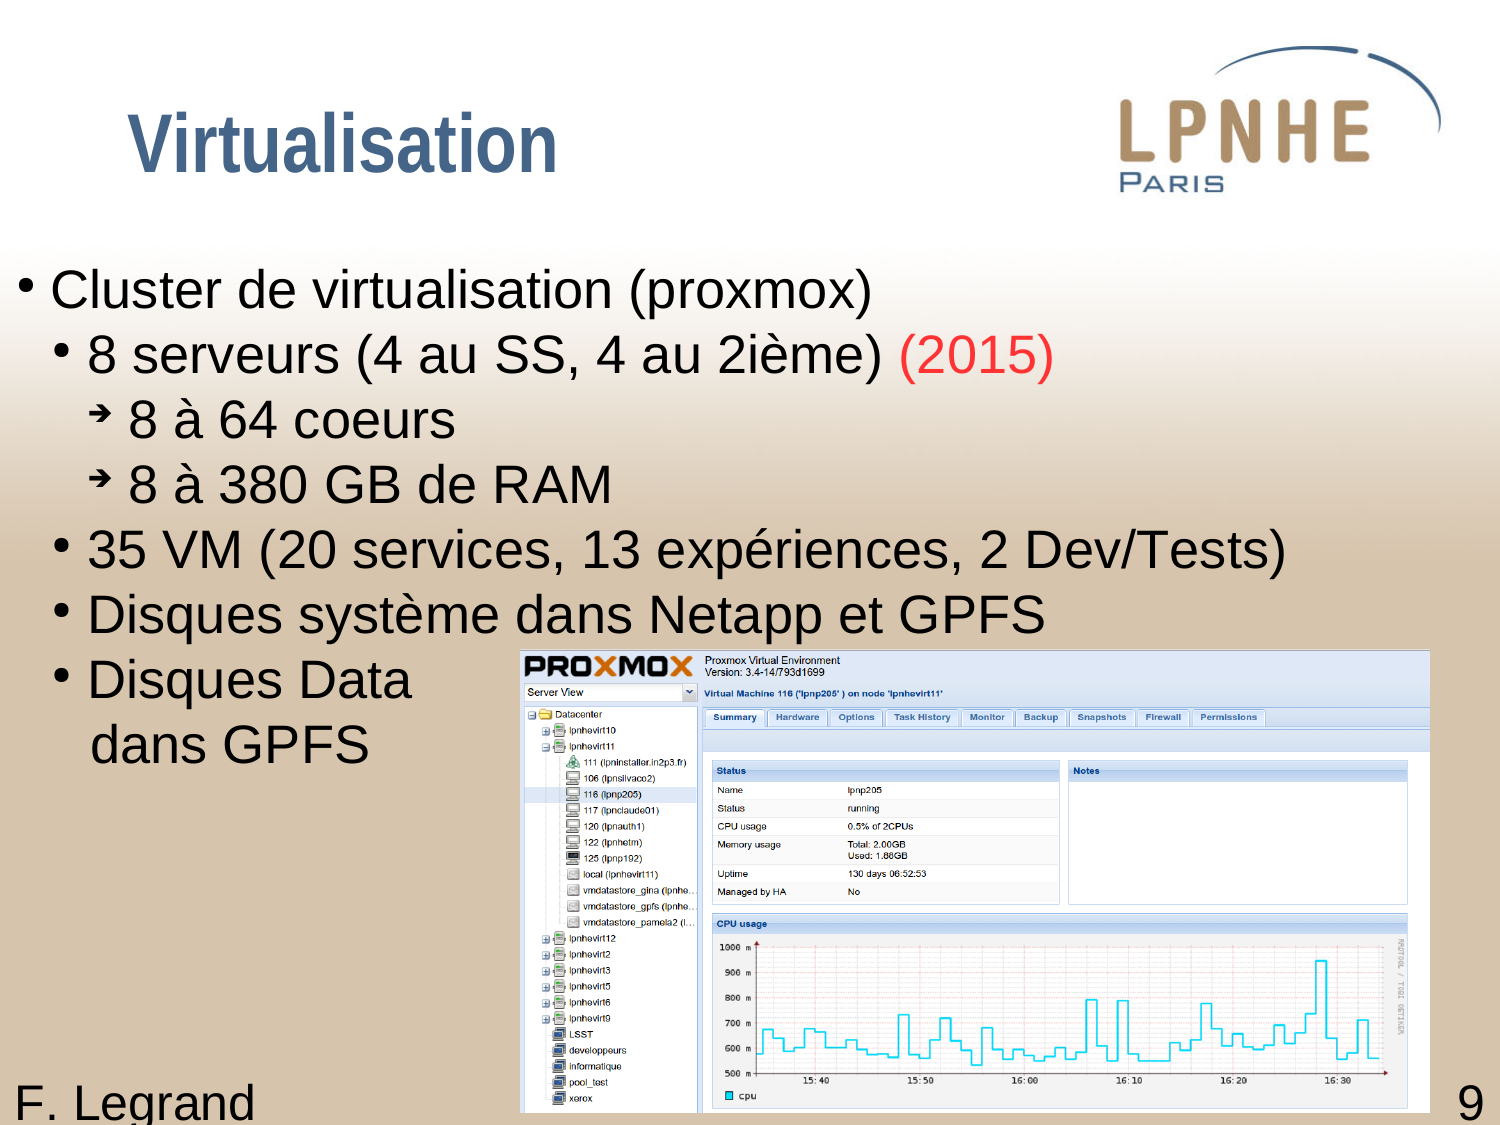

# Virtualisation
 Cluster de virtualisation (proxmox)
8 serveurs (4 au SS, 4 au 2ième) (2015)
 8 à 64 coeurs
 8 à 380 GB de RAM
35 VM (20 services, 13 expériences, 2 Dev/Tests)
Disques système dans Netapp et GPFS
Disques Data
	dans GPFS
9